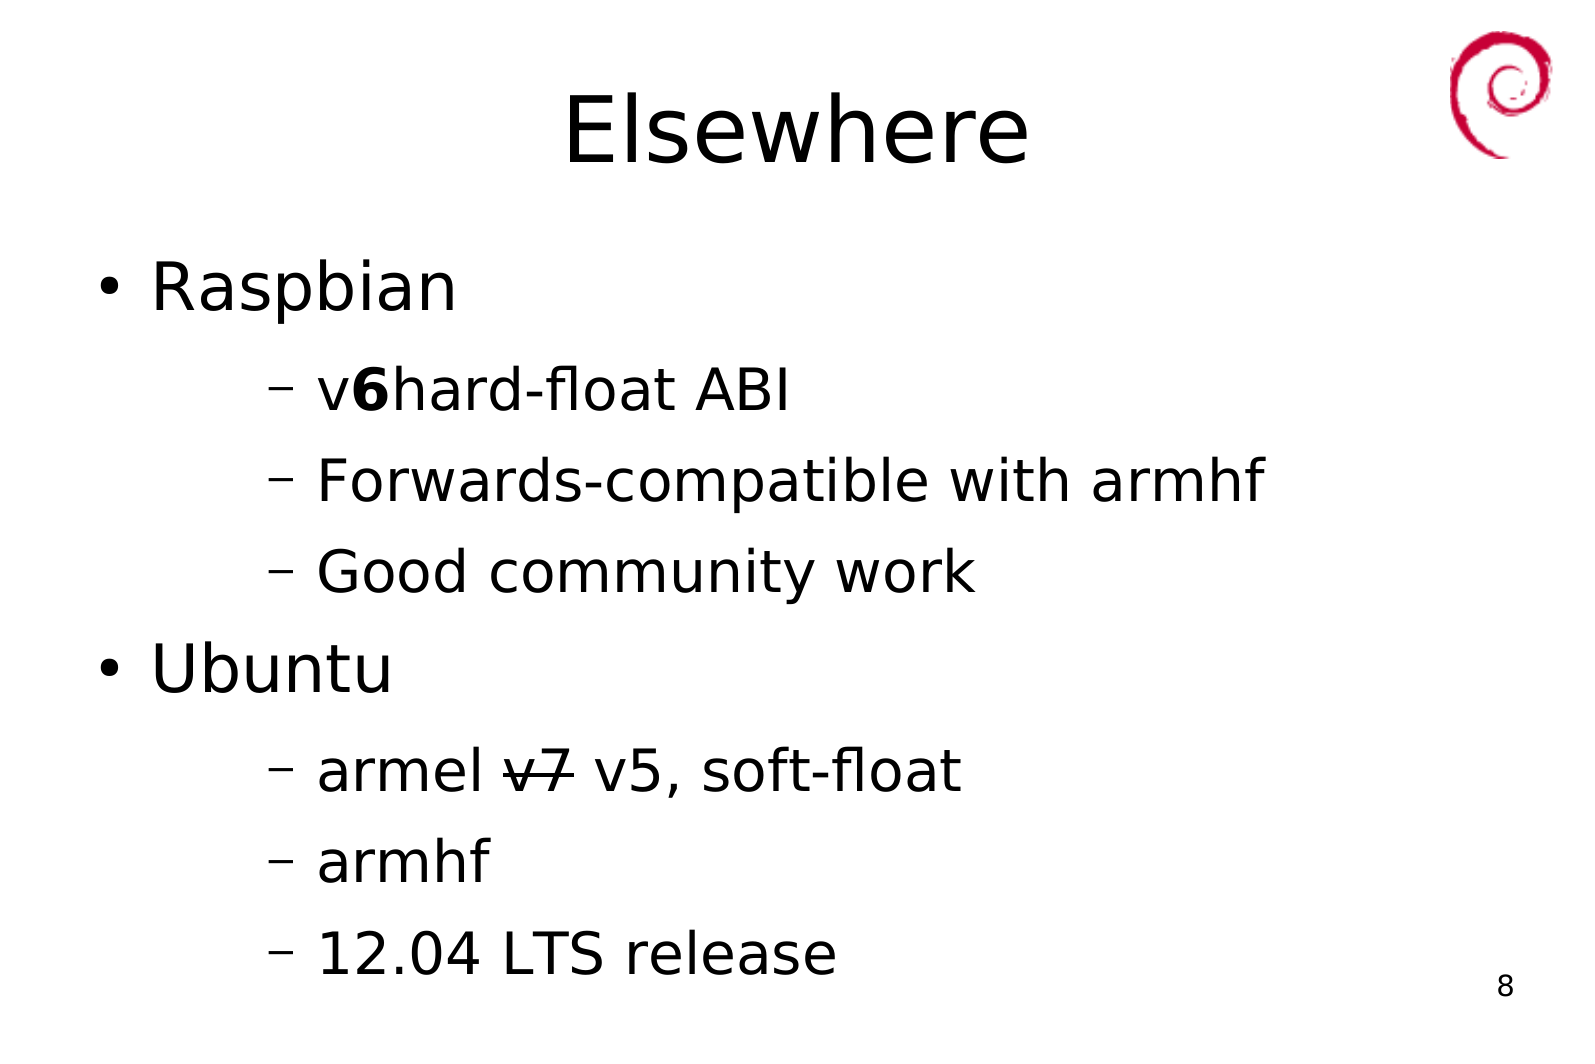

# Elsewhere
Raspbian
v6hard-float ABI
Forwards-compatible with armhf
Good community work
Ubuntu
armel v7 v5, soft-float
armhf
12.04 LTS release
8